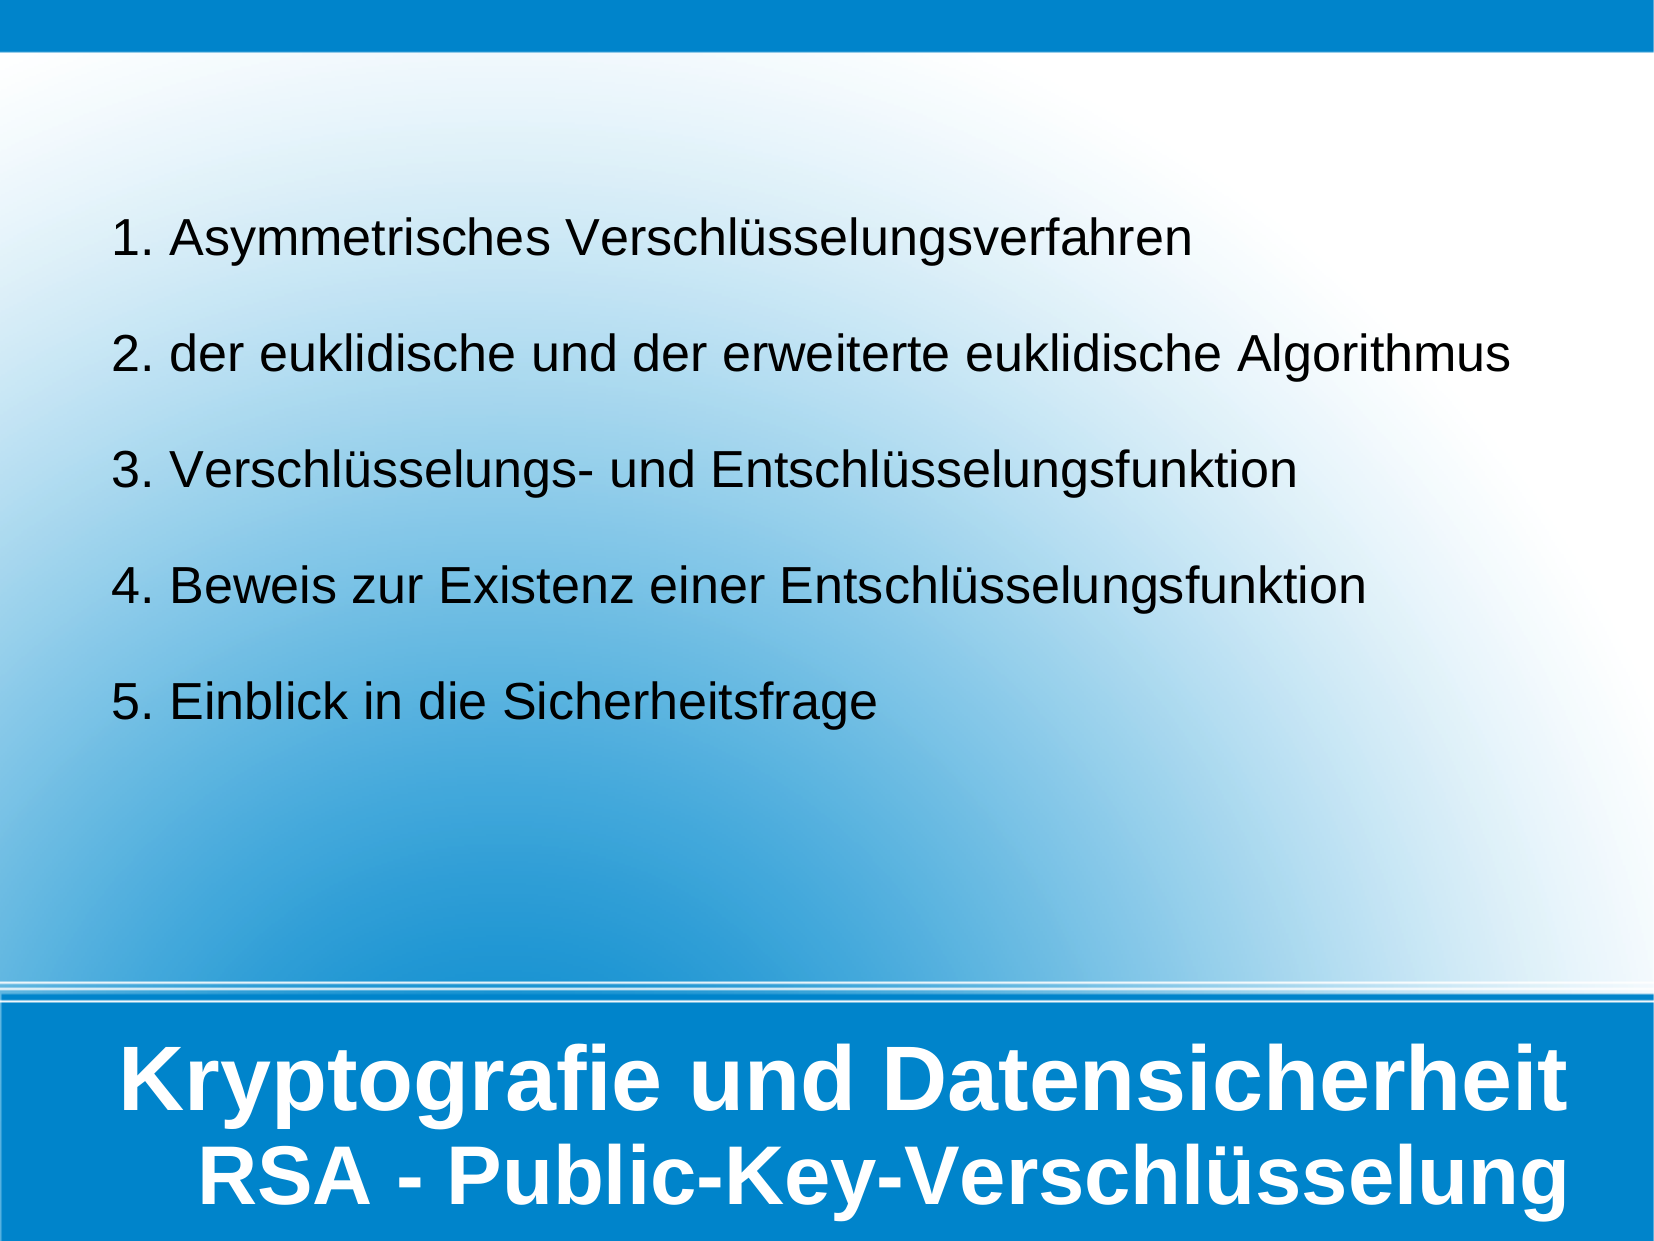

1. Asymmetrisches Verschlüsselungsverfahren
 2. der euklidische und der erweiterte euklidische Algorithmus
 3. Verschlüsselungs- und Entschlüsselungsfunktion
 4. Beweis zur Existenz einer Entschlüsselungsfunktion
 5. Einblick in die Sicherheitsfrage
# Kryptografie und Datensicherheit RSA - Public-Key-Verschlüsselung